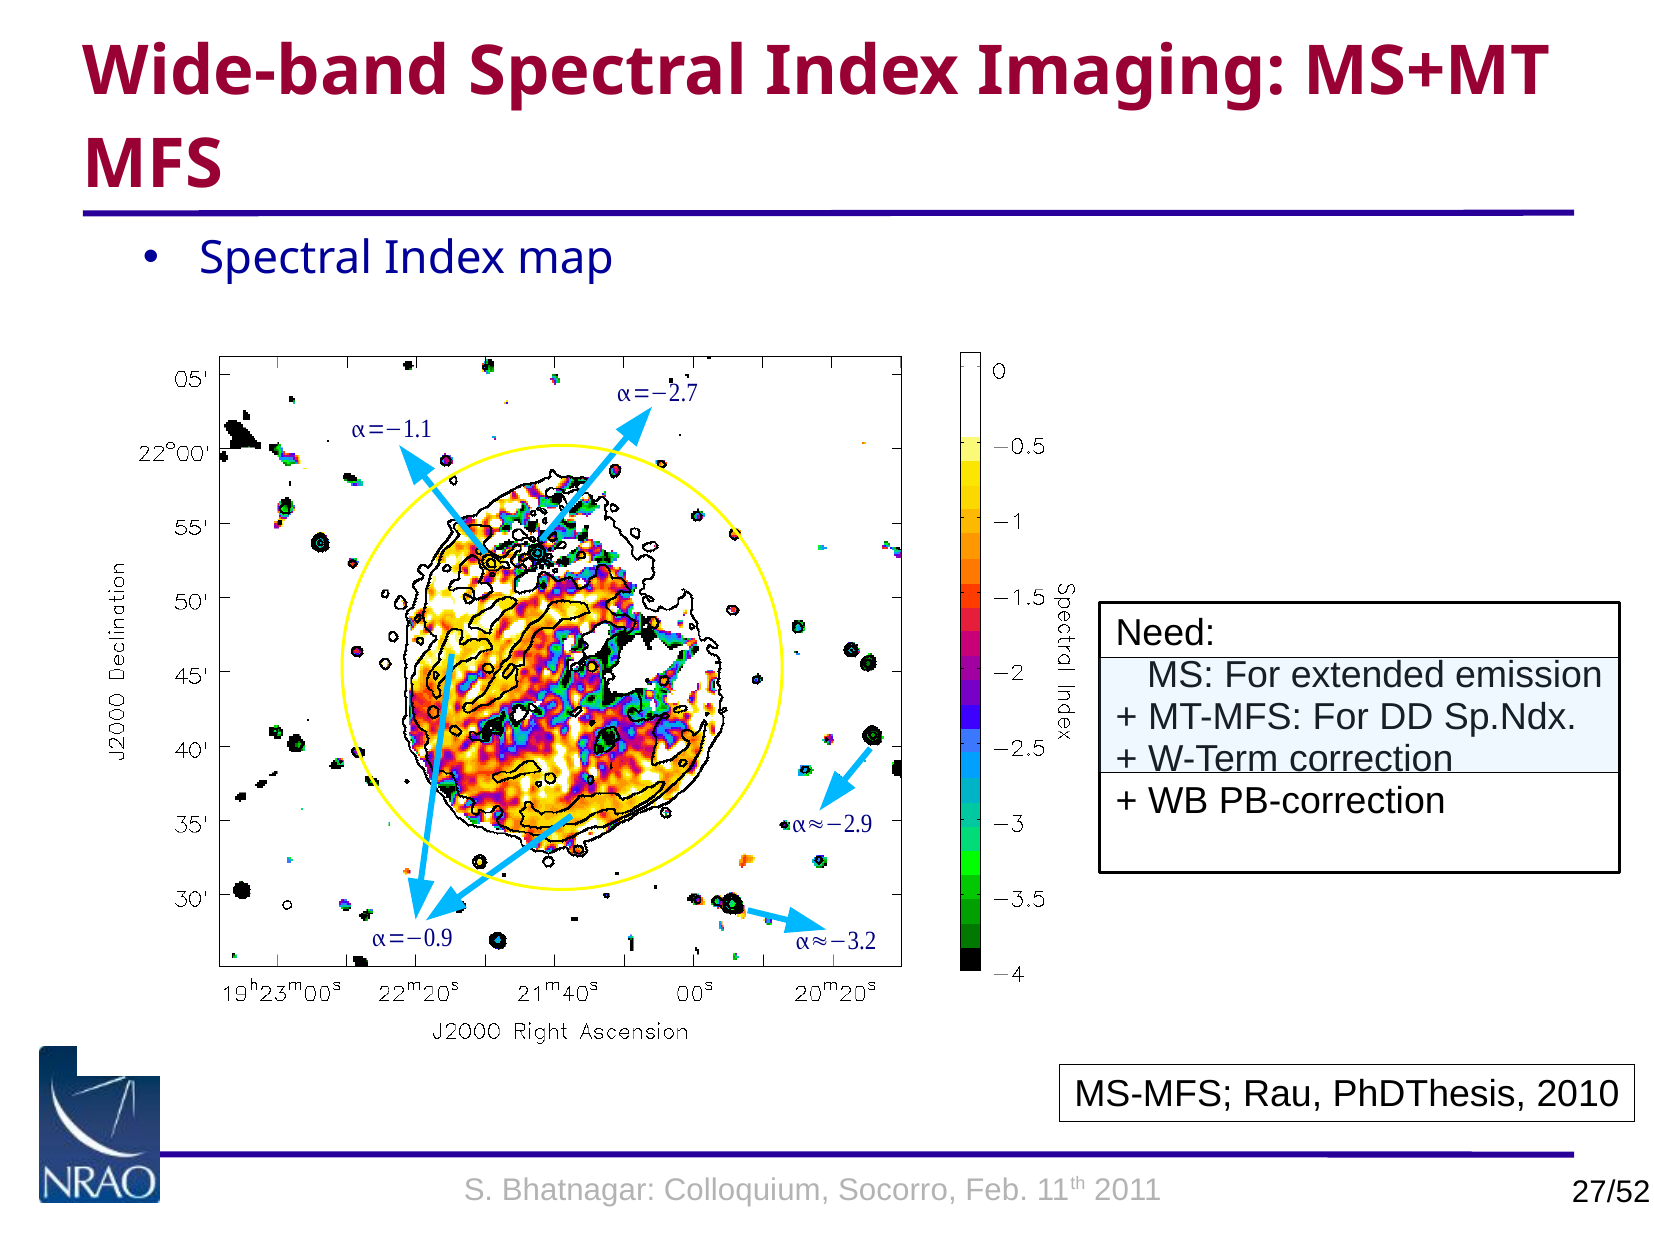

# Wide-band Spectral Index Imaging: MS+MT MFS
Spectral Index map
Need:
 MS: For extended emission
+ MT-MFS: For DD Sp.Ndx.
+ W-Term correction
+ WB PB-correction
MS-MFS; Rau, PhDThesis, 2010